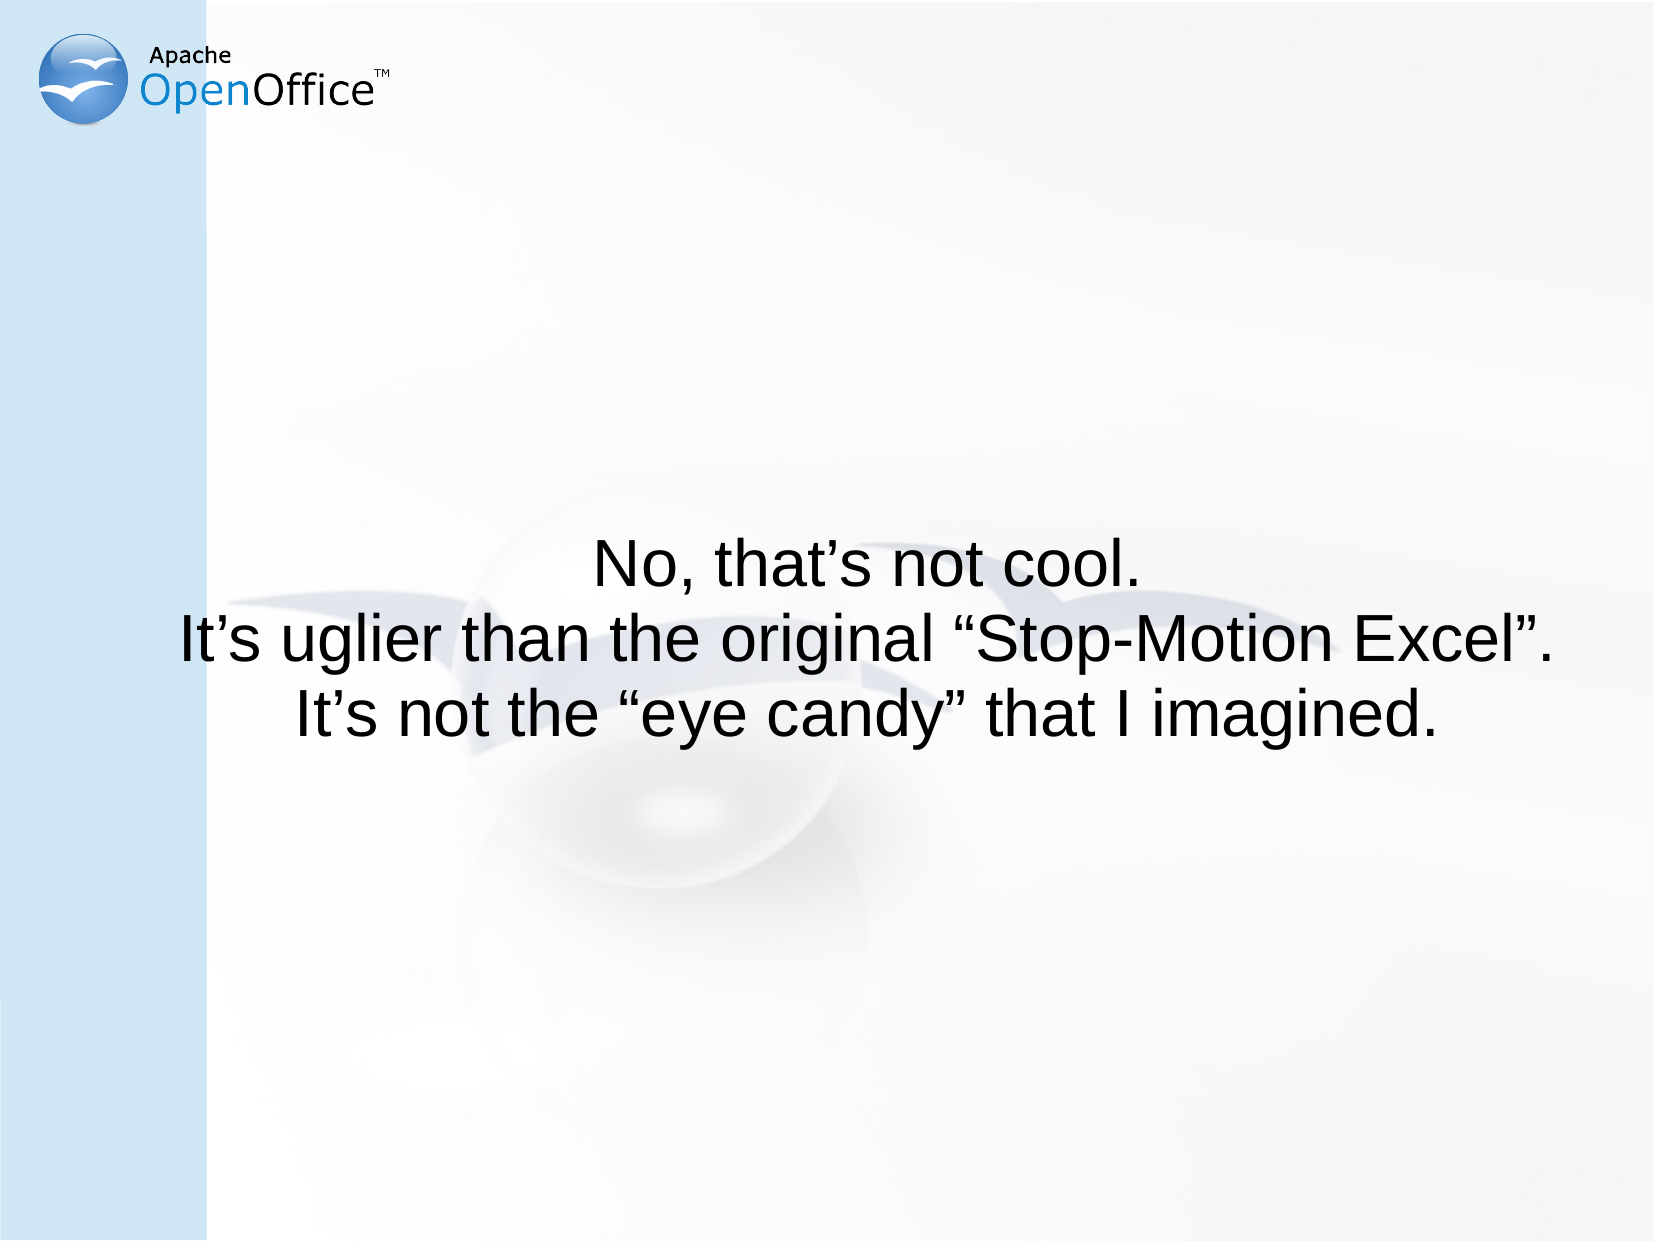

# No, that’s not cool.
It’s uglier than the original “Stop-Motion Excel”.
It’s not the “eye candy” that I imagined.